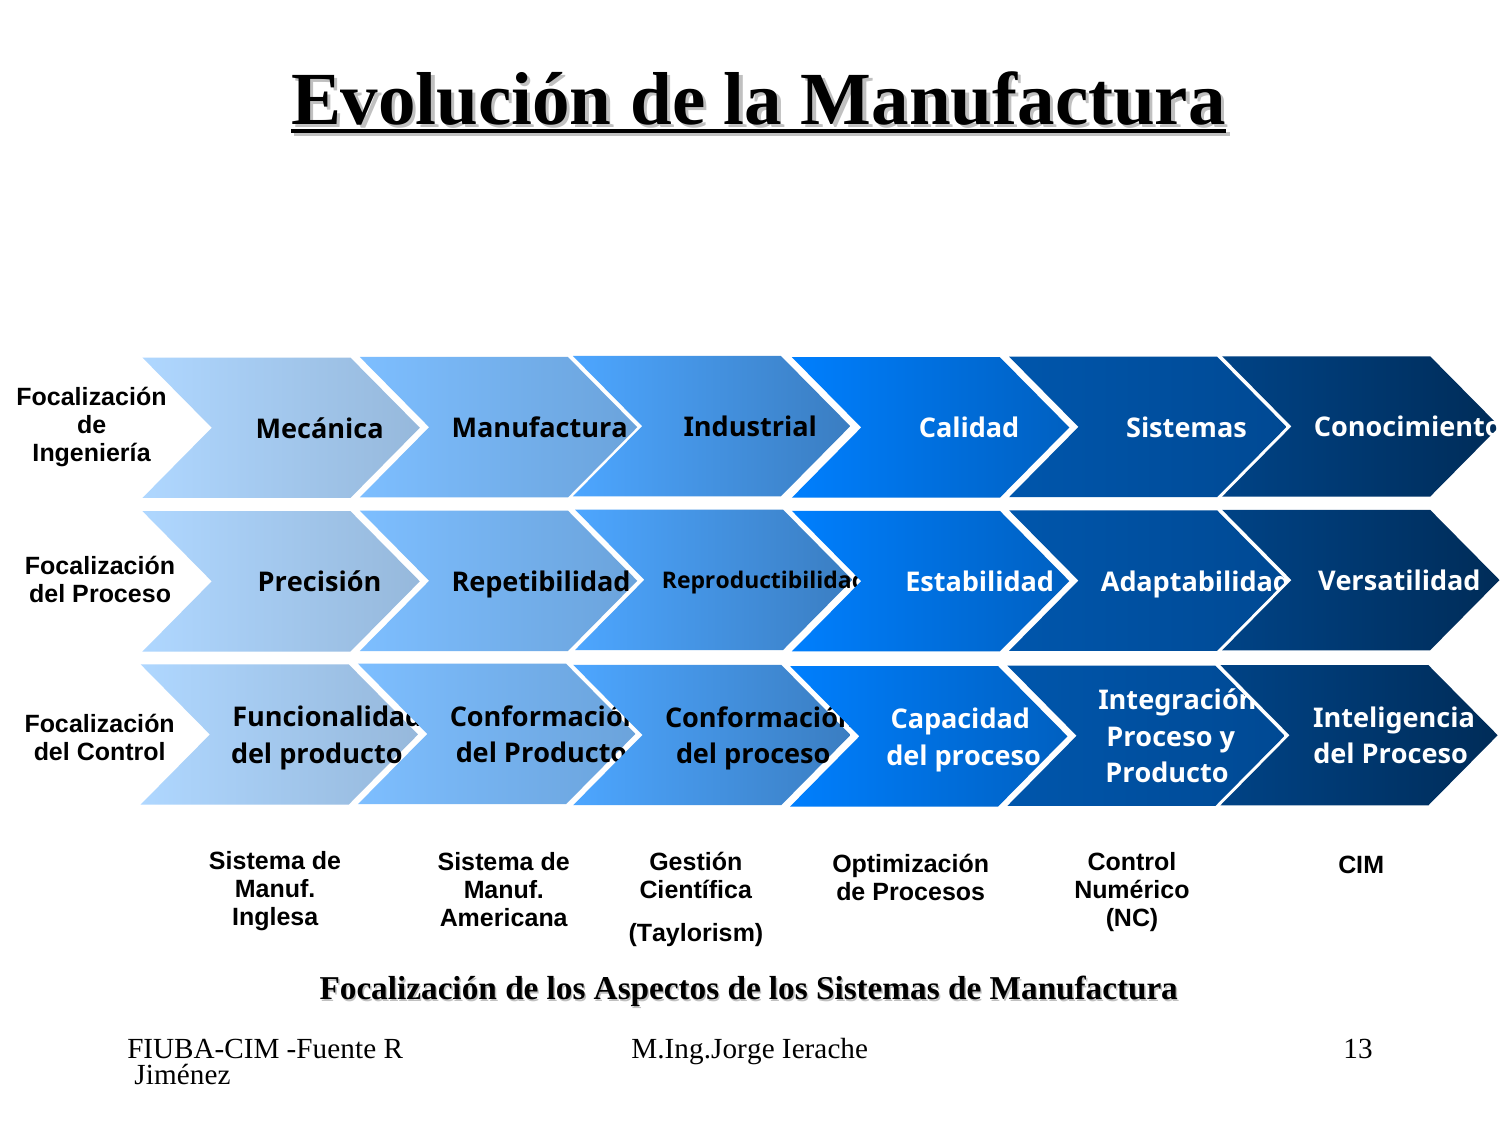

Evolución de la Manufactura
 Industrial
 Conocimiento
 Sistemas
 Manufactura
 Calidad
 Mecánica
Focalización de Ingeniería
 Reproductibilidad
 Versatilidad
 Adaptabilidad
 Repetibilidad
 Estabilidad
 Precisión
Focalización del Proceso
 Conformación
 del Producto
 Funcionalidad
 del producto
 Conformación
 del proceso
 Inteligencia
 del Proceso
 Integración
 Proceso y
 Producto
 Capacidad
 del proceso
Focalización del Control
Sistema de Manuf. Inglesa
Gestión Científica
(Taylorism)
Control Numérico (NC)
Sistema de Manuf. Americana
Optimización de Procesos
CIM
Focalización de los Aspectos de los Sistemas de Manufactura
FIUBA-CIM -Fuente R Jiménez
M.Ing.Jorge Ierache
13